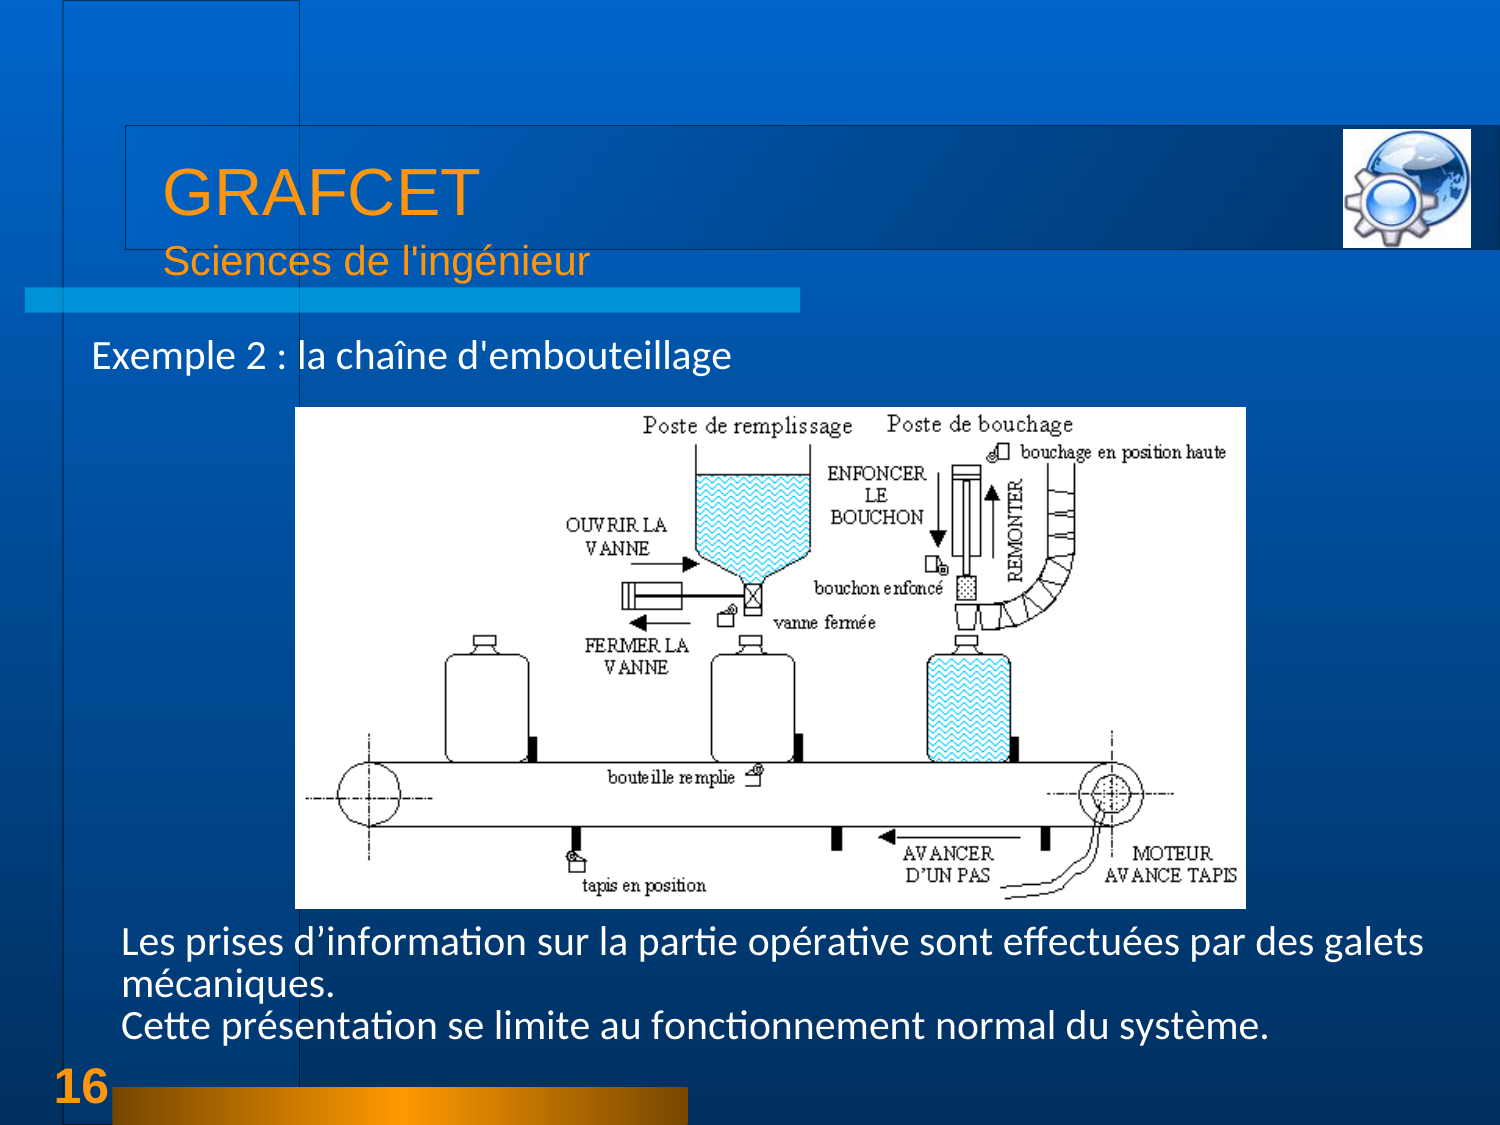

Exemple 2 : la chaîne d'embouteillage
Les prises d’information sur la partie opérative sont effectuées par des galets mécaniques.
Cette présentation se limite au fonctionnement normal du système.